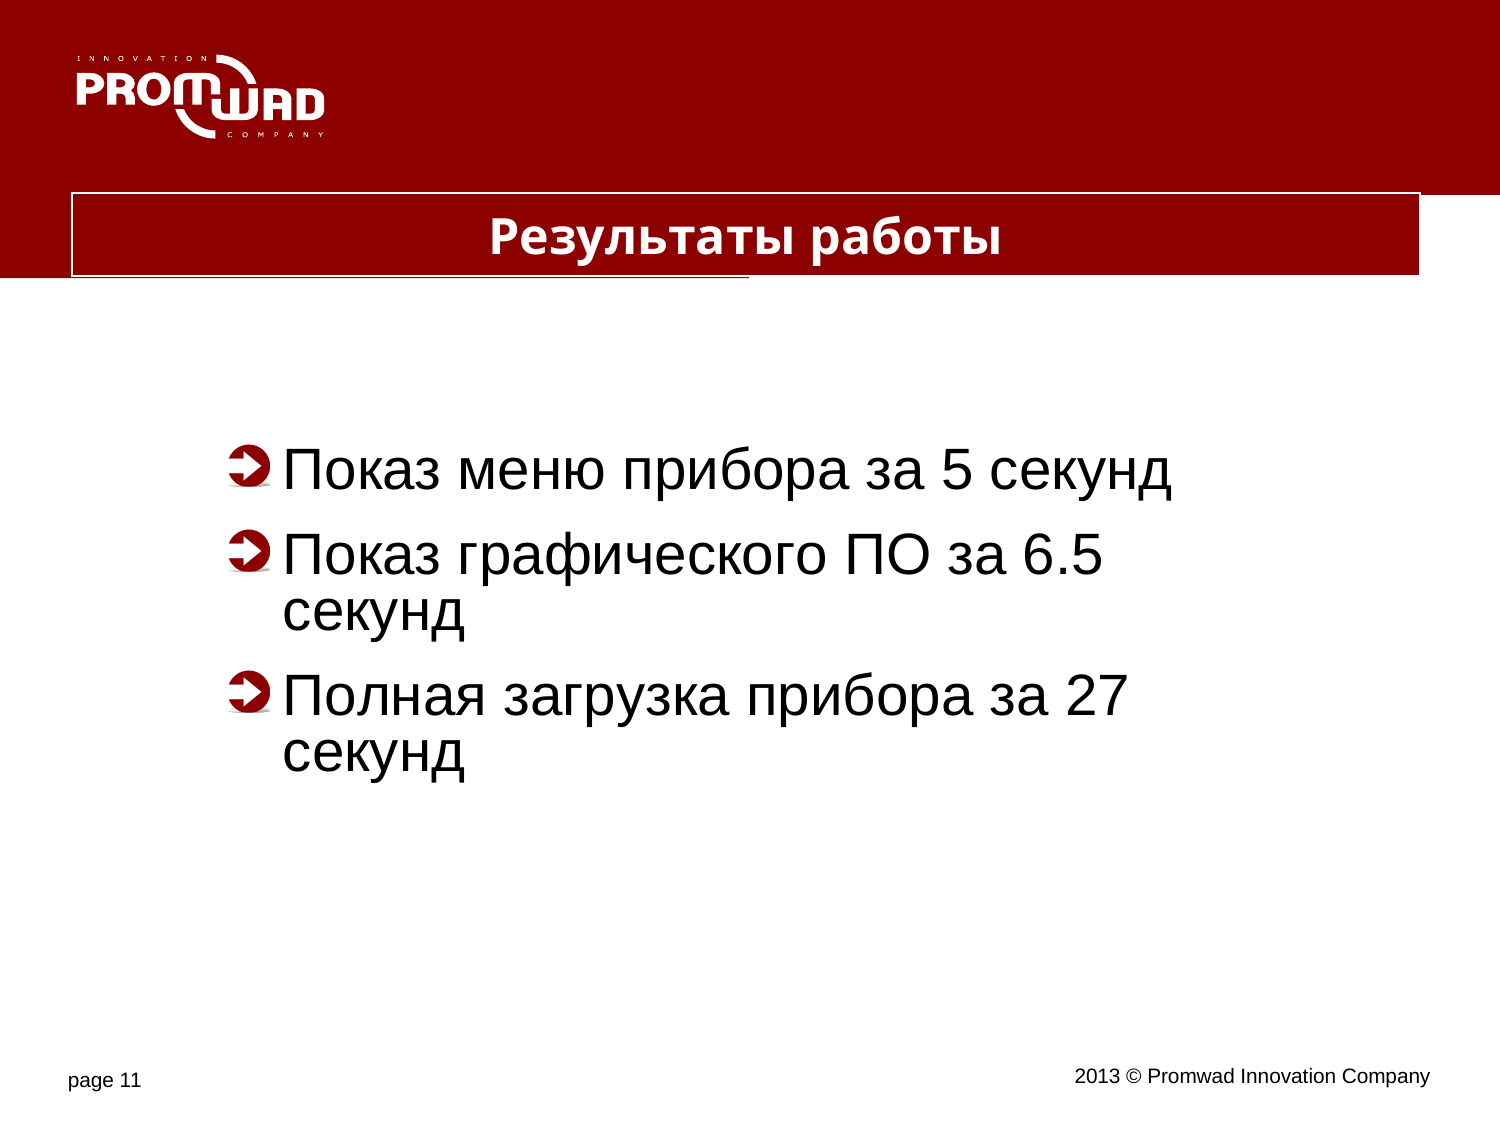

Результаты работы
Показ меню прибора за 5 секунд
Показ графического ПО за 6.5 секунд
Полная загрузка прибора за 27 секунд
2013 © Promwad Innovation Company